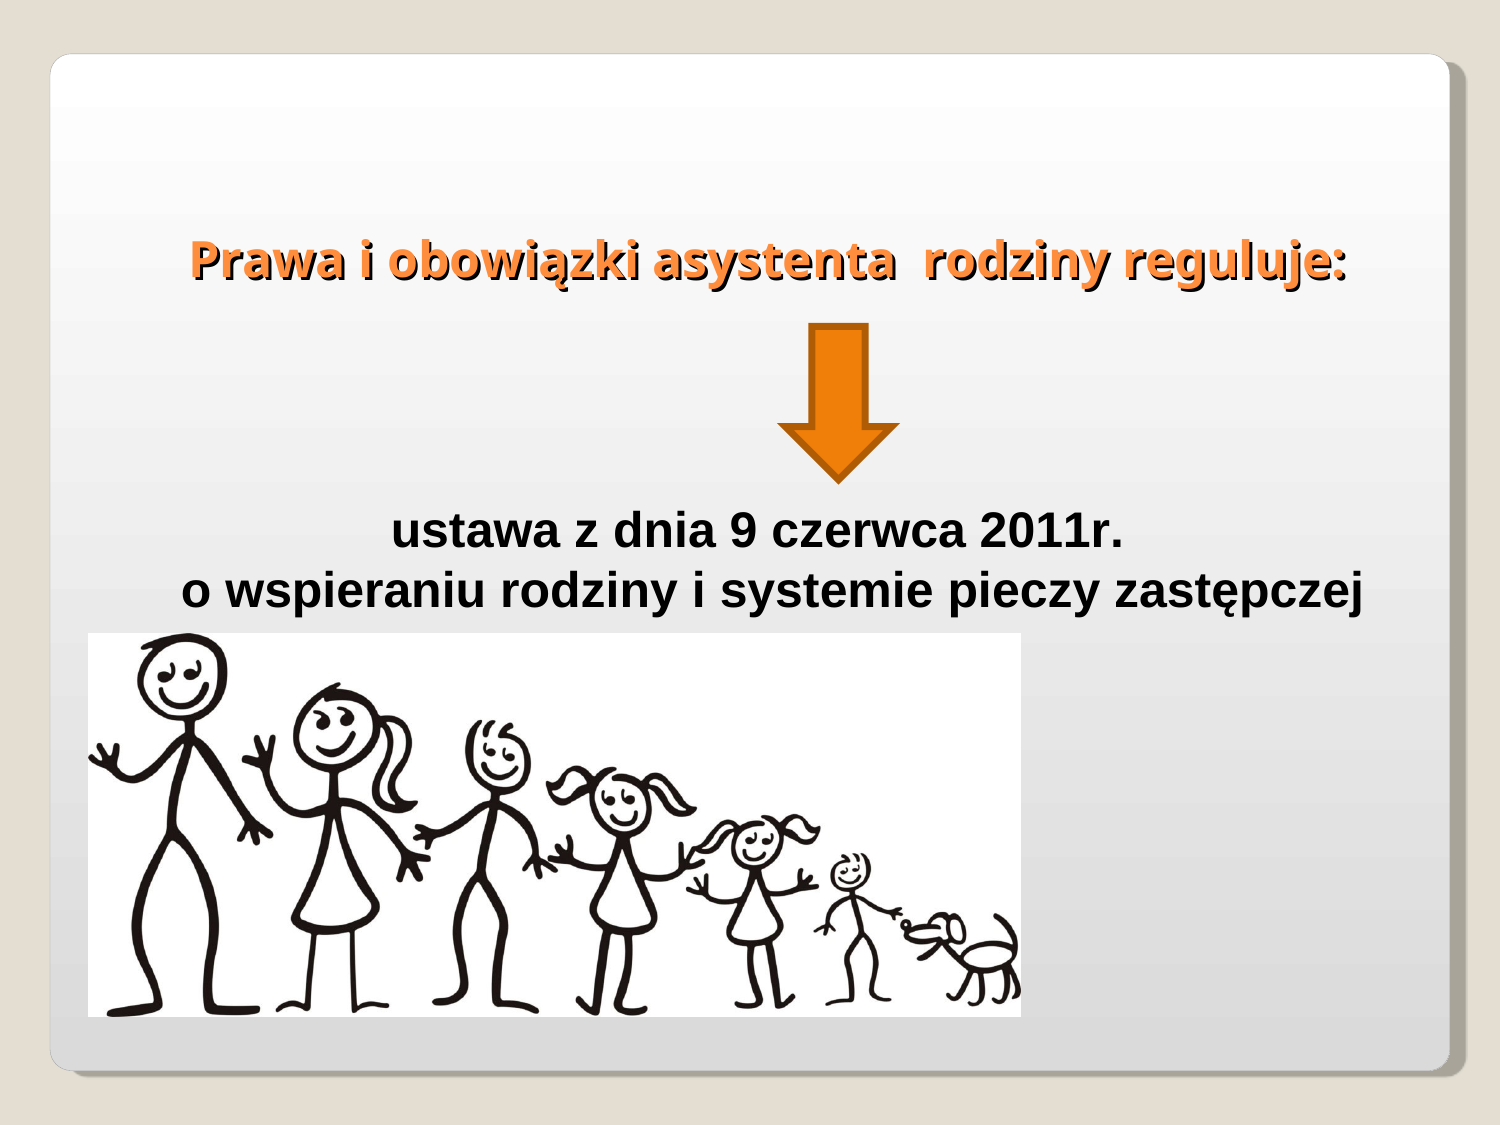

Prawa i obowiązki asystenta rodziny reguluje:
 ustawa z dnia 9 czerwca 2011r.
o wspieraniu rodziny i systemie pieczy zastępczej